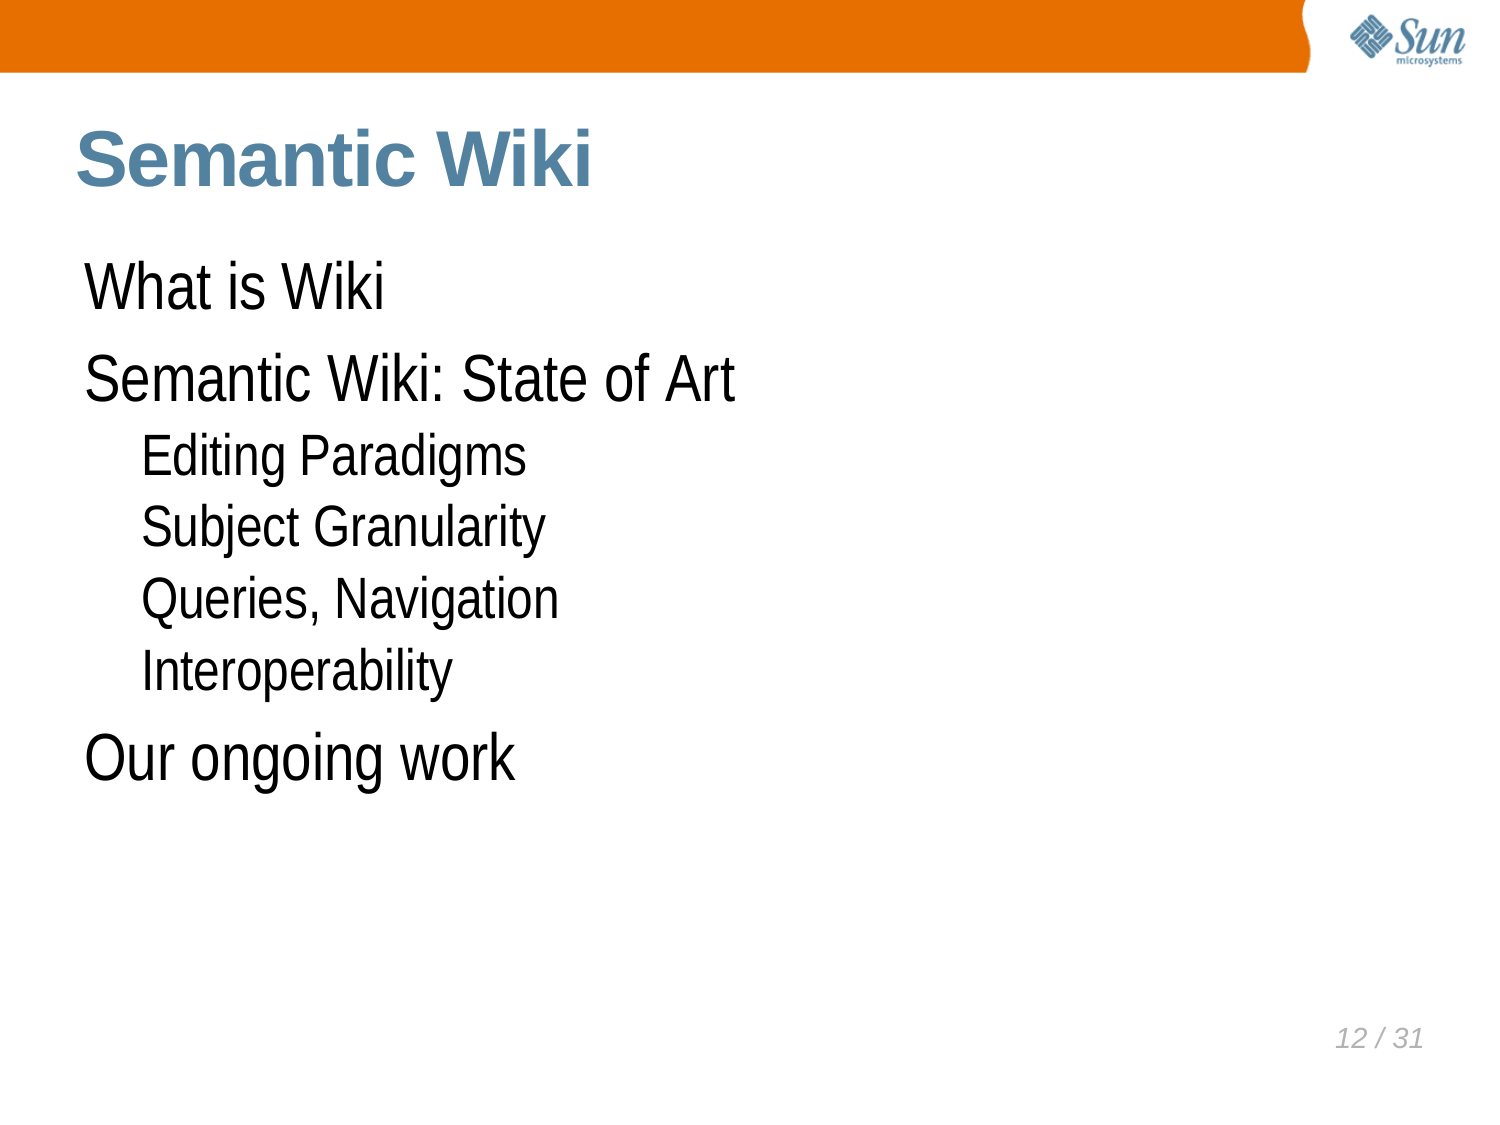

# Semantic Wiki
What is Wiki
Semantic Wiki: State of Art
Editing Paradigms
Subject Granularity
Queries, Navigation
Interoperability
Our ongoing work
12